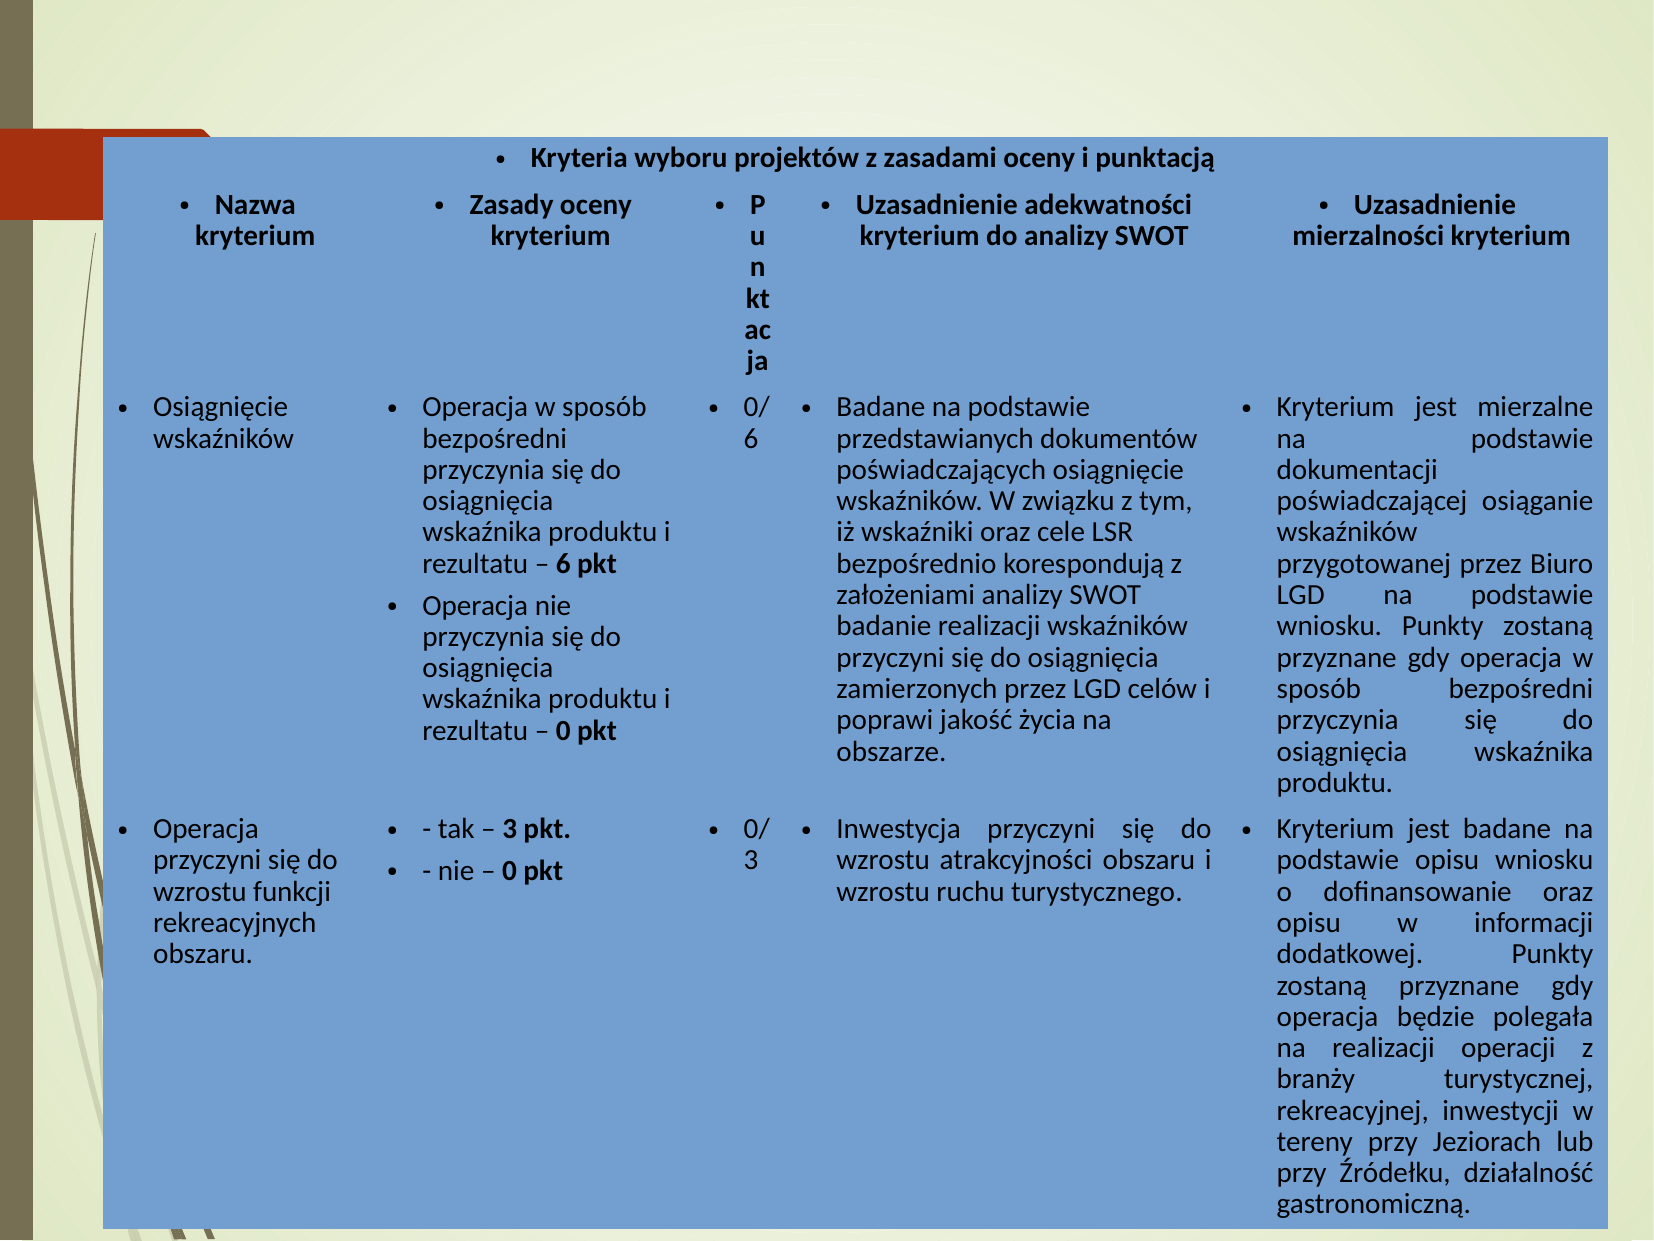

| Kryteria wyboru projektów z zasadami oceny i punktacją | | | | |
| --- | --- | --- | --- | --- |
| Nazwa kryterium | Zasady oceny kryterium | Punktacja | Uzasadnienie adekwatności kryterium do analizy SWOT | Uzasadnienie mierzalności kryterium |
| Osiągnięcie wskaźników | Operacja w sposób bezpośredni przyczynia się do osiągnięcia wskaźnika produktu i rezultatu – 6 pkt Operacja nie przyczynia się do osiągnięcia wskaźnika produktu i rezultatu – 0 pkt | 0/6 | Badane na podstawie przedstawianych dokumentów poświadczających osiągnięcie wskaźników. W związku z tym, iż wskaźniki oraz cele LSR bezpośrednio korespondują z założeniami analizy SWOT badanie realizacji wskaźników przyczyni się do osiągnięcia zamierzonych przez LGD celów i poprawi jakość życia na obszarze. | Kryterium jest mierzalne na podstawie dokumentacji poświadczającej osiąganie wskaźników przygotowanej przez Biuro LGD na podstawie wniosku. Punkty zostaną przyznane gdy operacja w sposób bezpośredni przyczynia się do osiągnięcia wskaźnika produktu. |
| Operacja przyczyni się do wzrostu funkcji rekreacyjnych obszaru. | - tak – 3 pkt.   - nie – 0 pkt | 0/3 | Inwestycja przyczyni się do wzrostu atrakcyjności obszaru i wzrostu ruchu turystycznego. | Kryterium jest badane na podstawie opisu wniosku o dofinansowanie oraz opisu w informacji dodatkowej. Punkty zostaną przyznane gdy operacja będzie polegała na realizacji operacji z branży turystycznej, rekreacyjnej, inwestycji w tereny przy Jeziorach lub przy Źródełku, działalność gastronomiczną. |